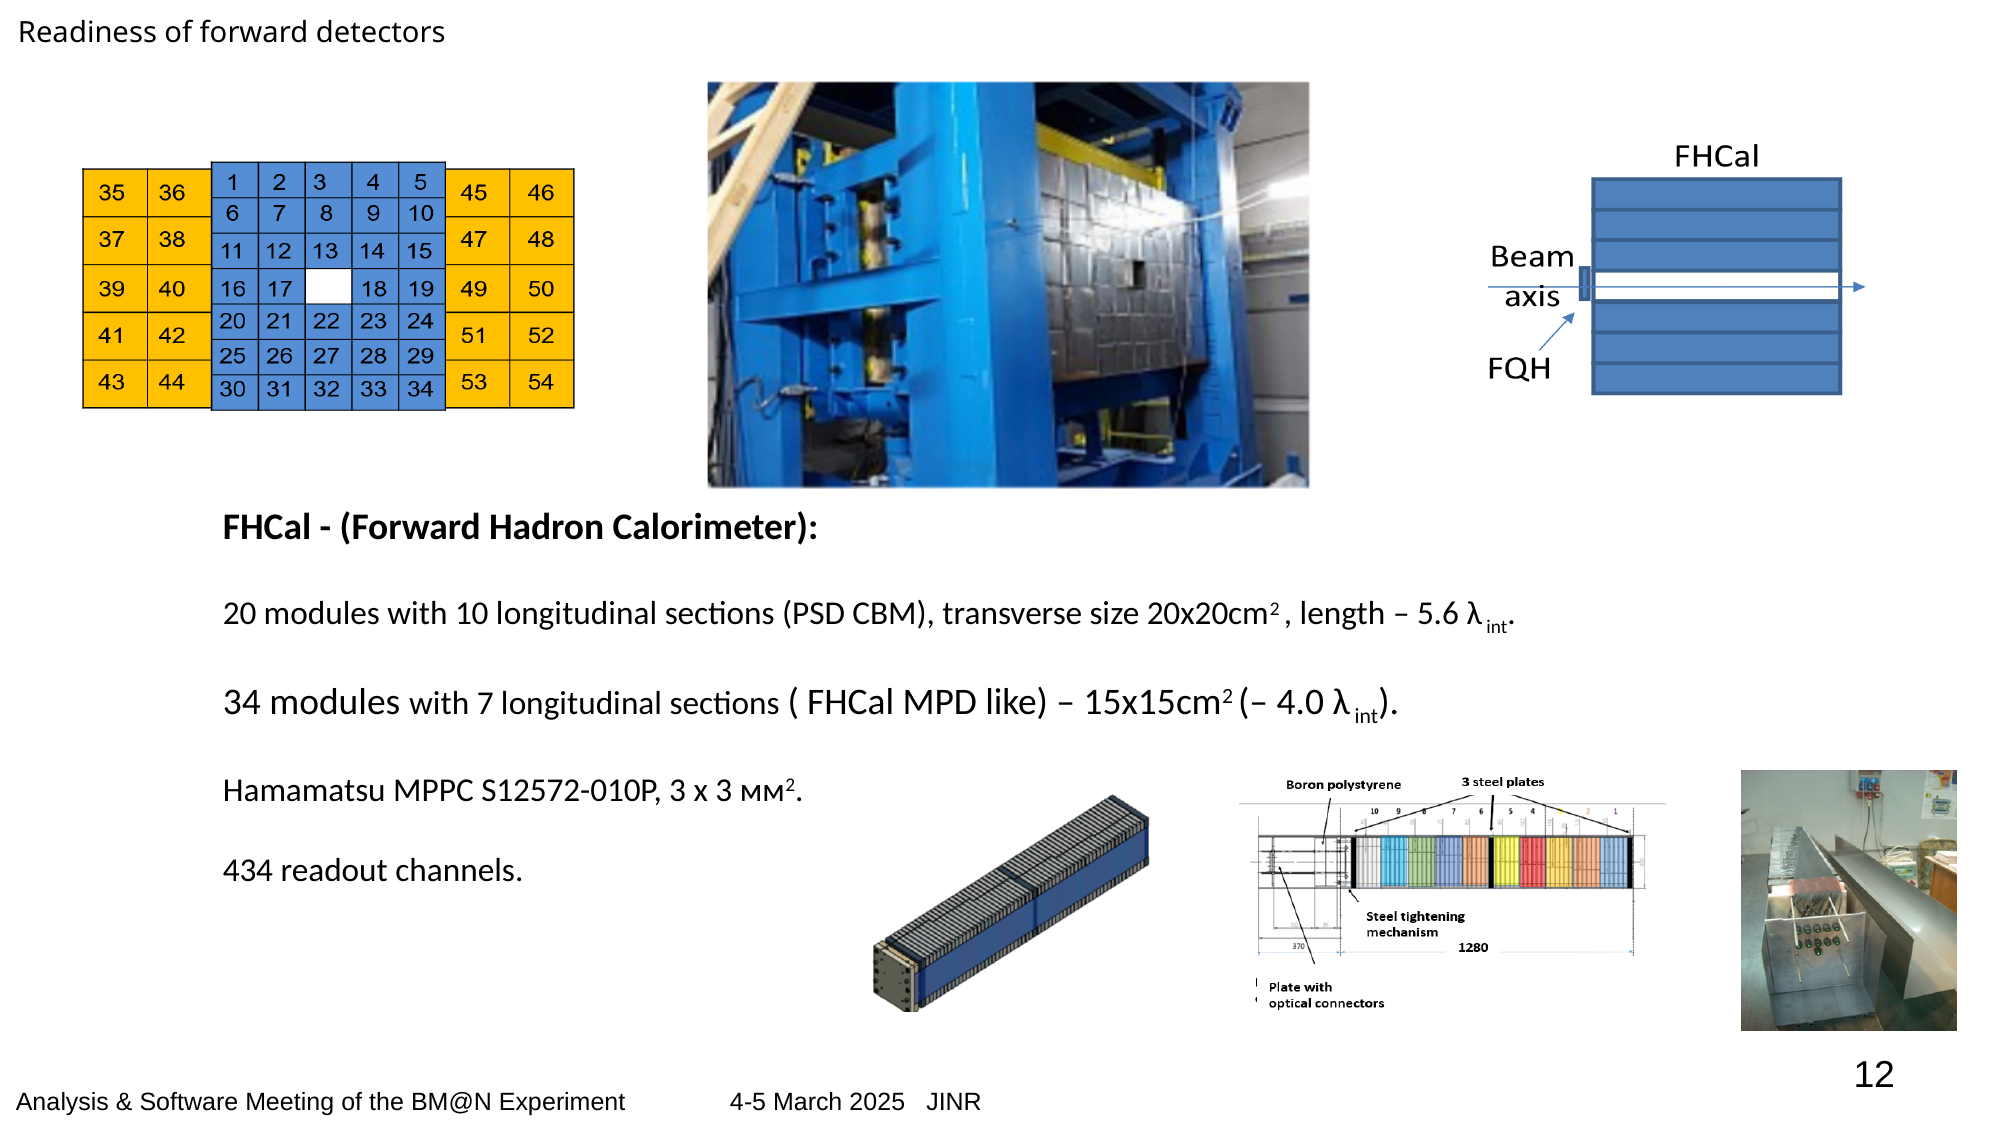

Readiness of forward detectors
FHCal - (Forward Hadron Calorimeter):
20 modules with 10 longitudinal sections (PSD CBM), transverse size 20x20cm2 , length – 5.6 λ int.
34 modules with 7 longitudinal sections ( FHCal MPD like) – 15x15cm2 (– 4.0 λ int).
Hamamatsu MPPC S12572-010P, 3 x 3 мм2.
434 readout channels.
Analysis & Software Meeting of the BM@N Experiment 4-5 March 2025 JINR